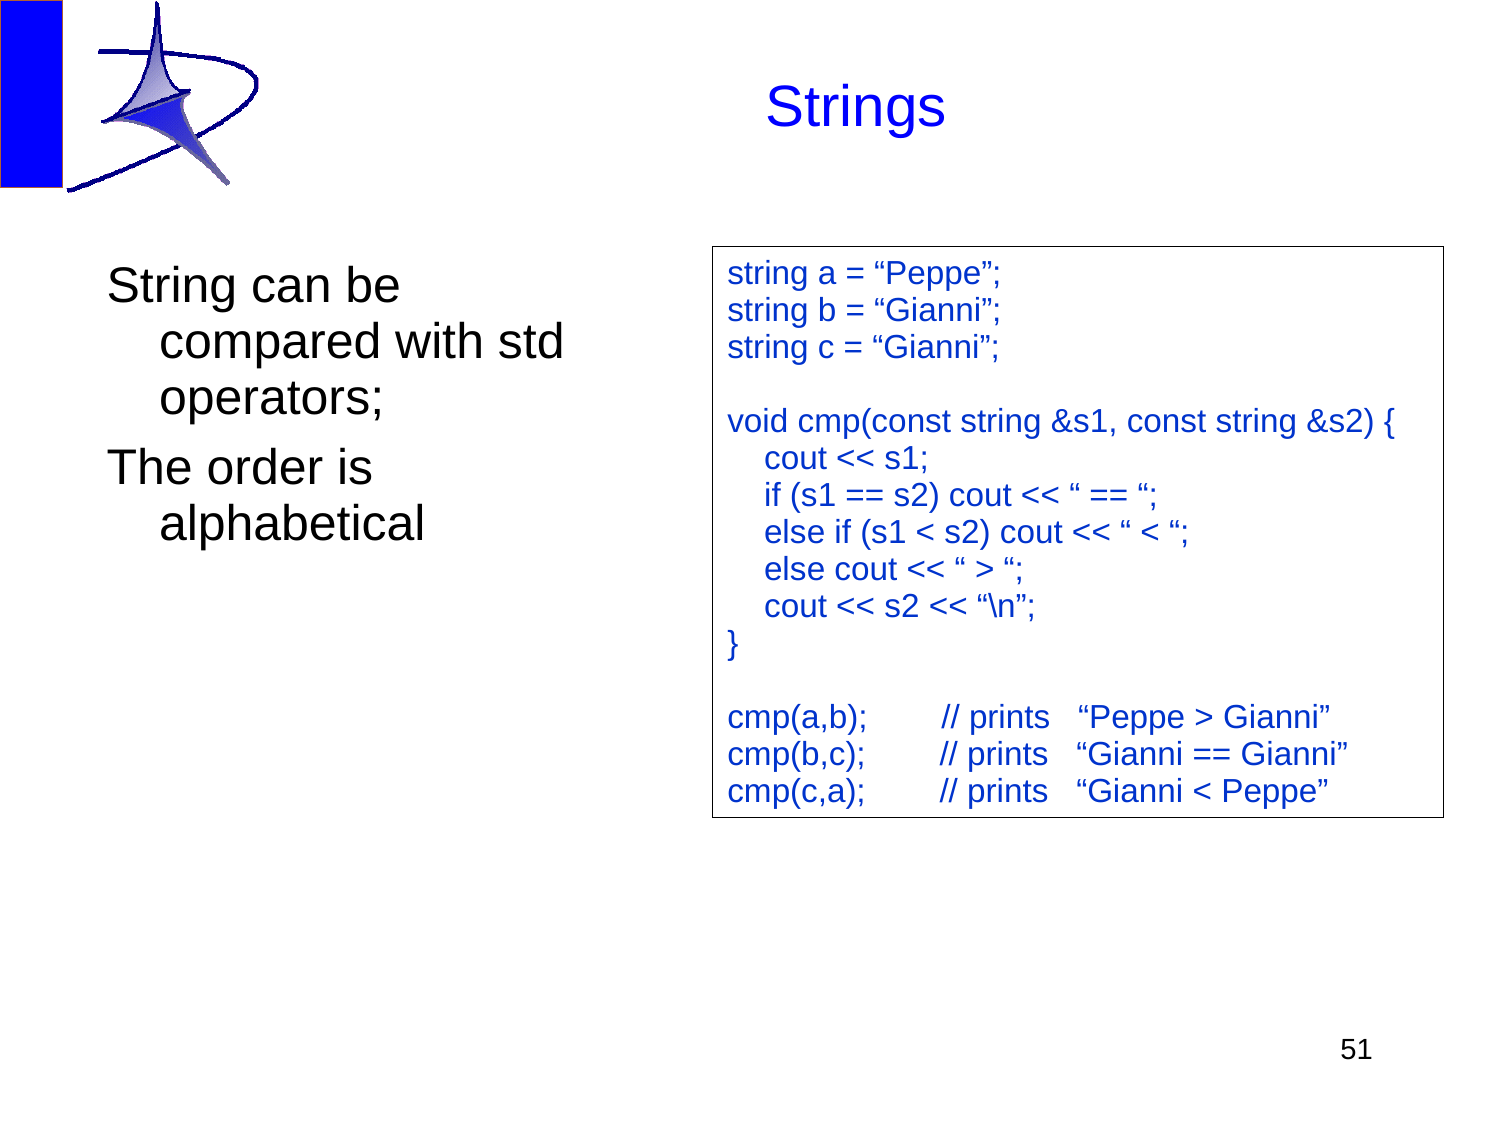

# Strings
string a = “Peppe”;
string b = “Gianni”;
string c = “Gianni”;
void cmp(const string &s1, const string &s2) {
 cout << s1;
 if (s1 == s2) cout << “ == “;
 else if (s1 < s2) cout << “ < “;
 else cout << “ > “;
 cout << s2 << “\n”;
}
cmp(a,b); // prints “Peppe > Gianni”
cmp(b,c); // prints “Gianni == Gianni”
cmp(c,a); // prints “Gianni < Peppe”
String can be compared with std operators;
The order is alphabetical
51